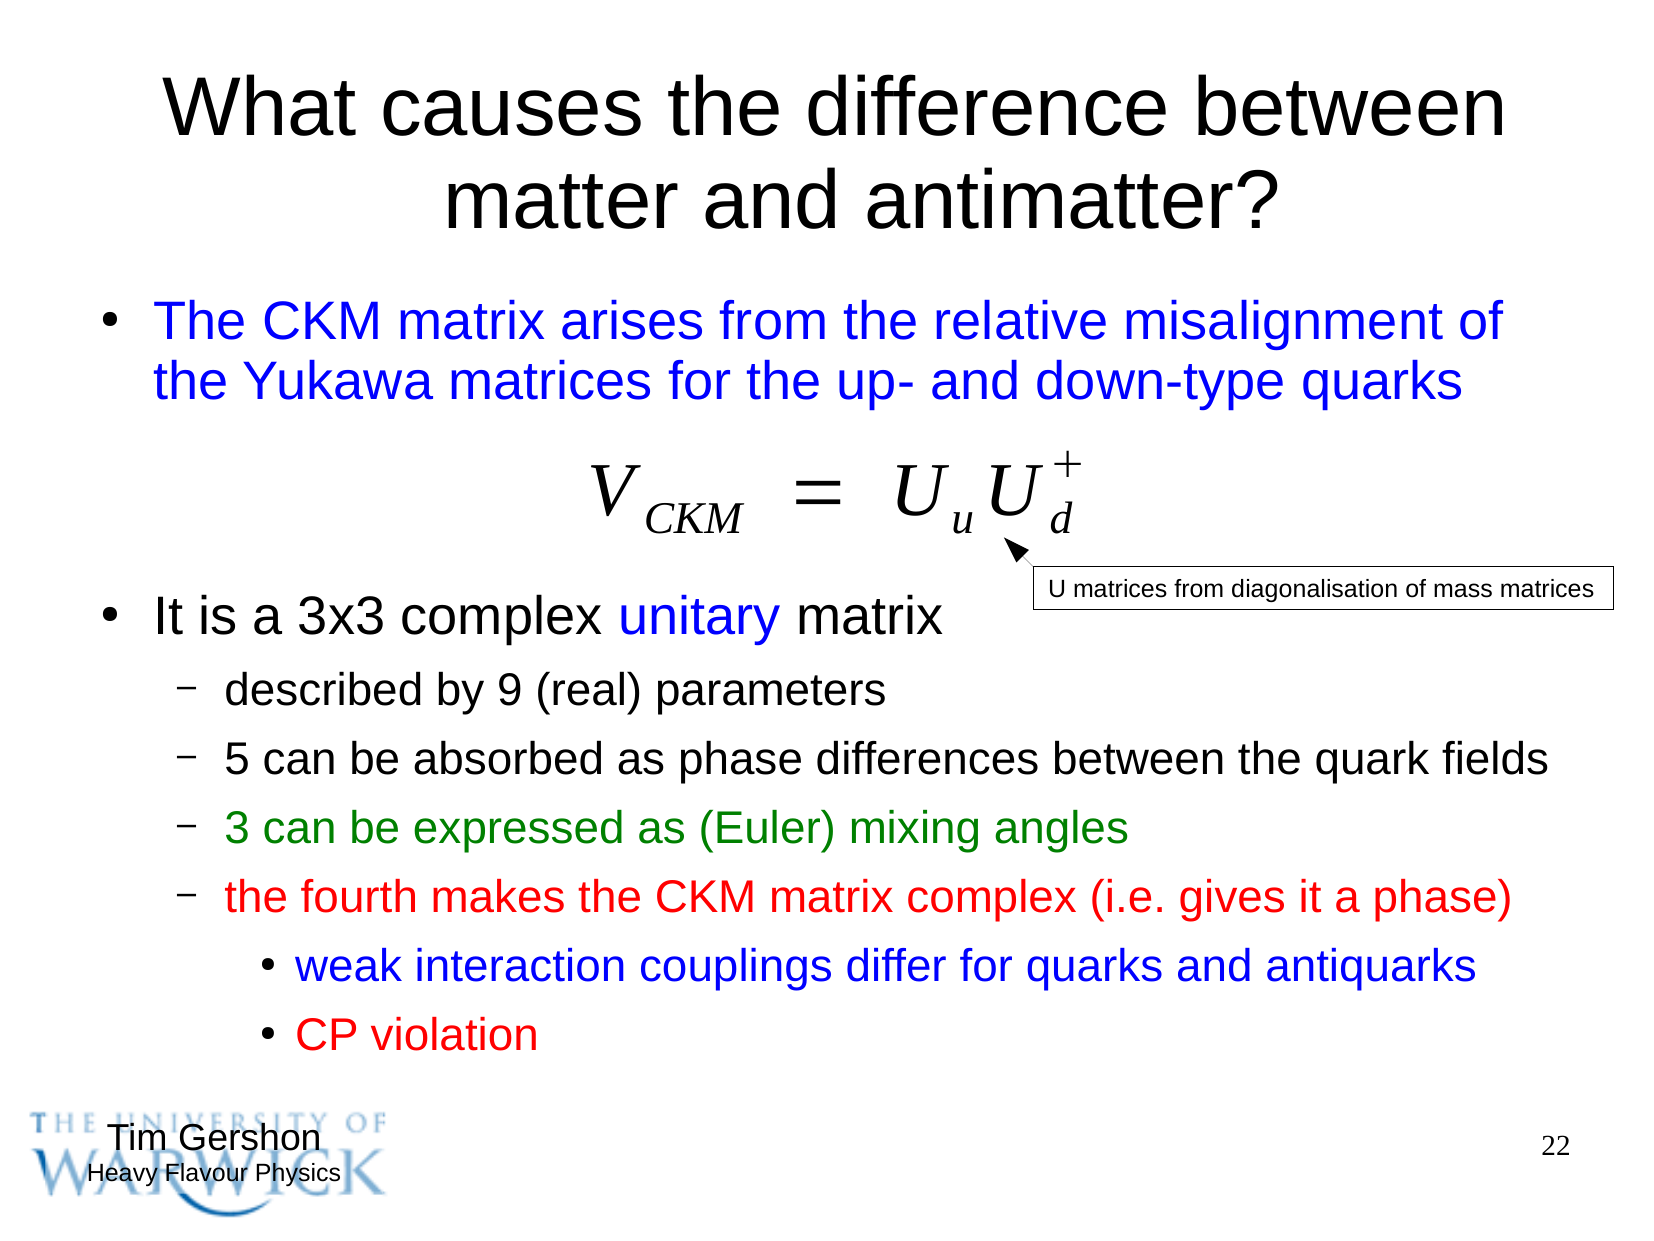

# What causes the difference between matter and antimatter?
The CKM matrix arises from the relative misalignment of the Yukawa matrices for the up- and down-type quarks
It is a 3x3 complex unitary matrix
described by 9 (real) parameters
5 can be absorbed as phase differences between the quark fields
3 can be expressed as (Euler) mixing angles
the fourth makes the CKM matrix complex (i.e. gives it a phase)
weak interaction couplings differ for quarks and antiquarks
CP violation
U matrices from diagonalisation of mass matrices
Tim Gershon
Heavy Flavour Physics
22